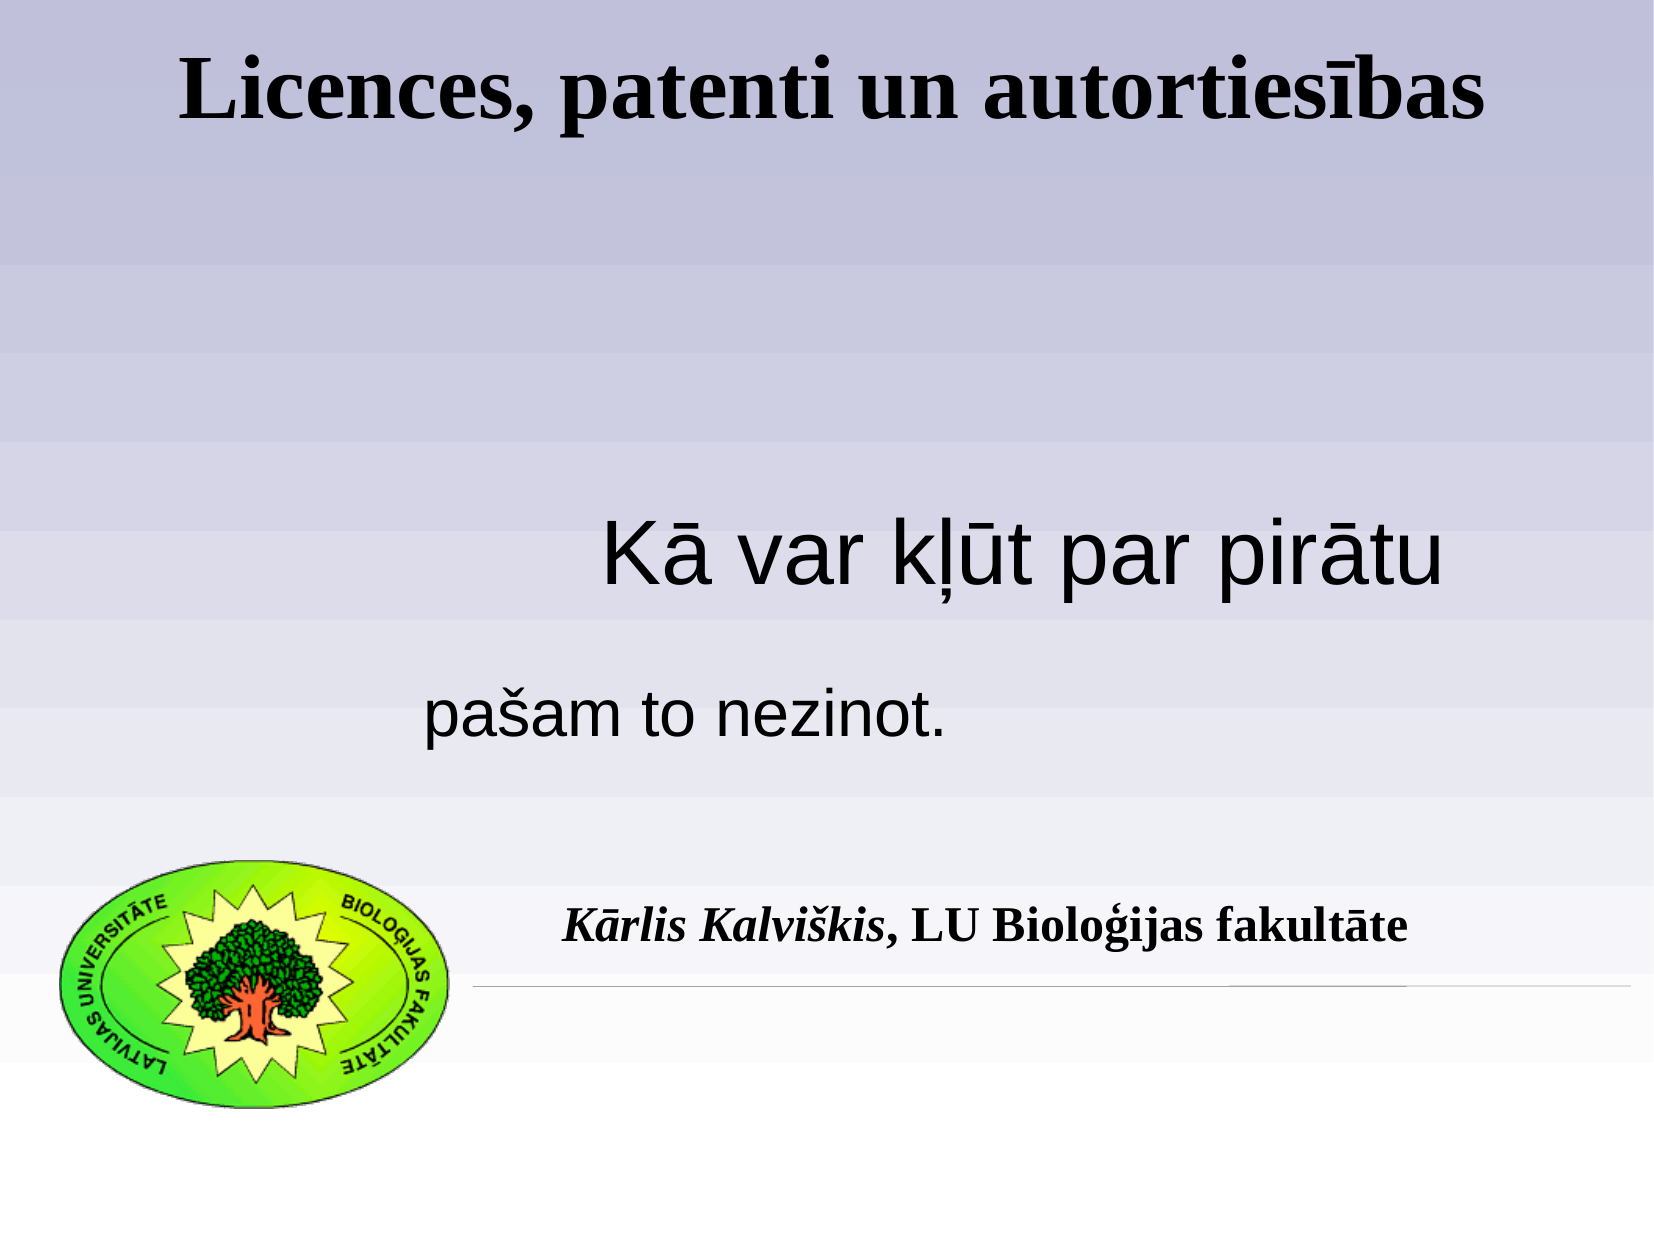

# Kā var kļūt par pirātu
pašam to nezinot.